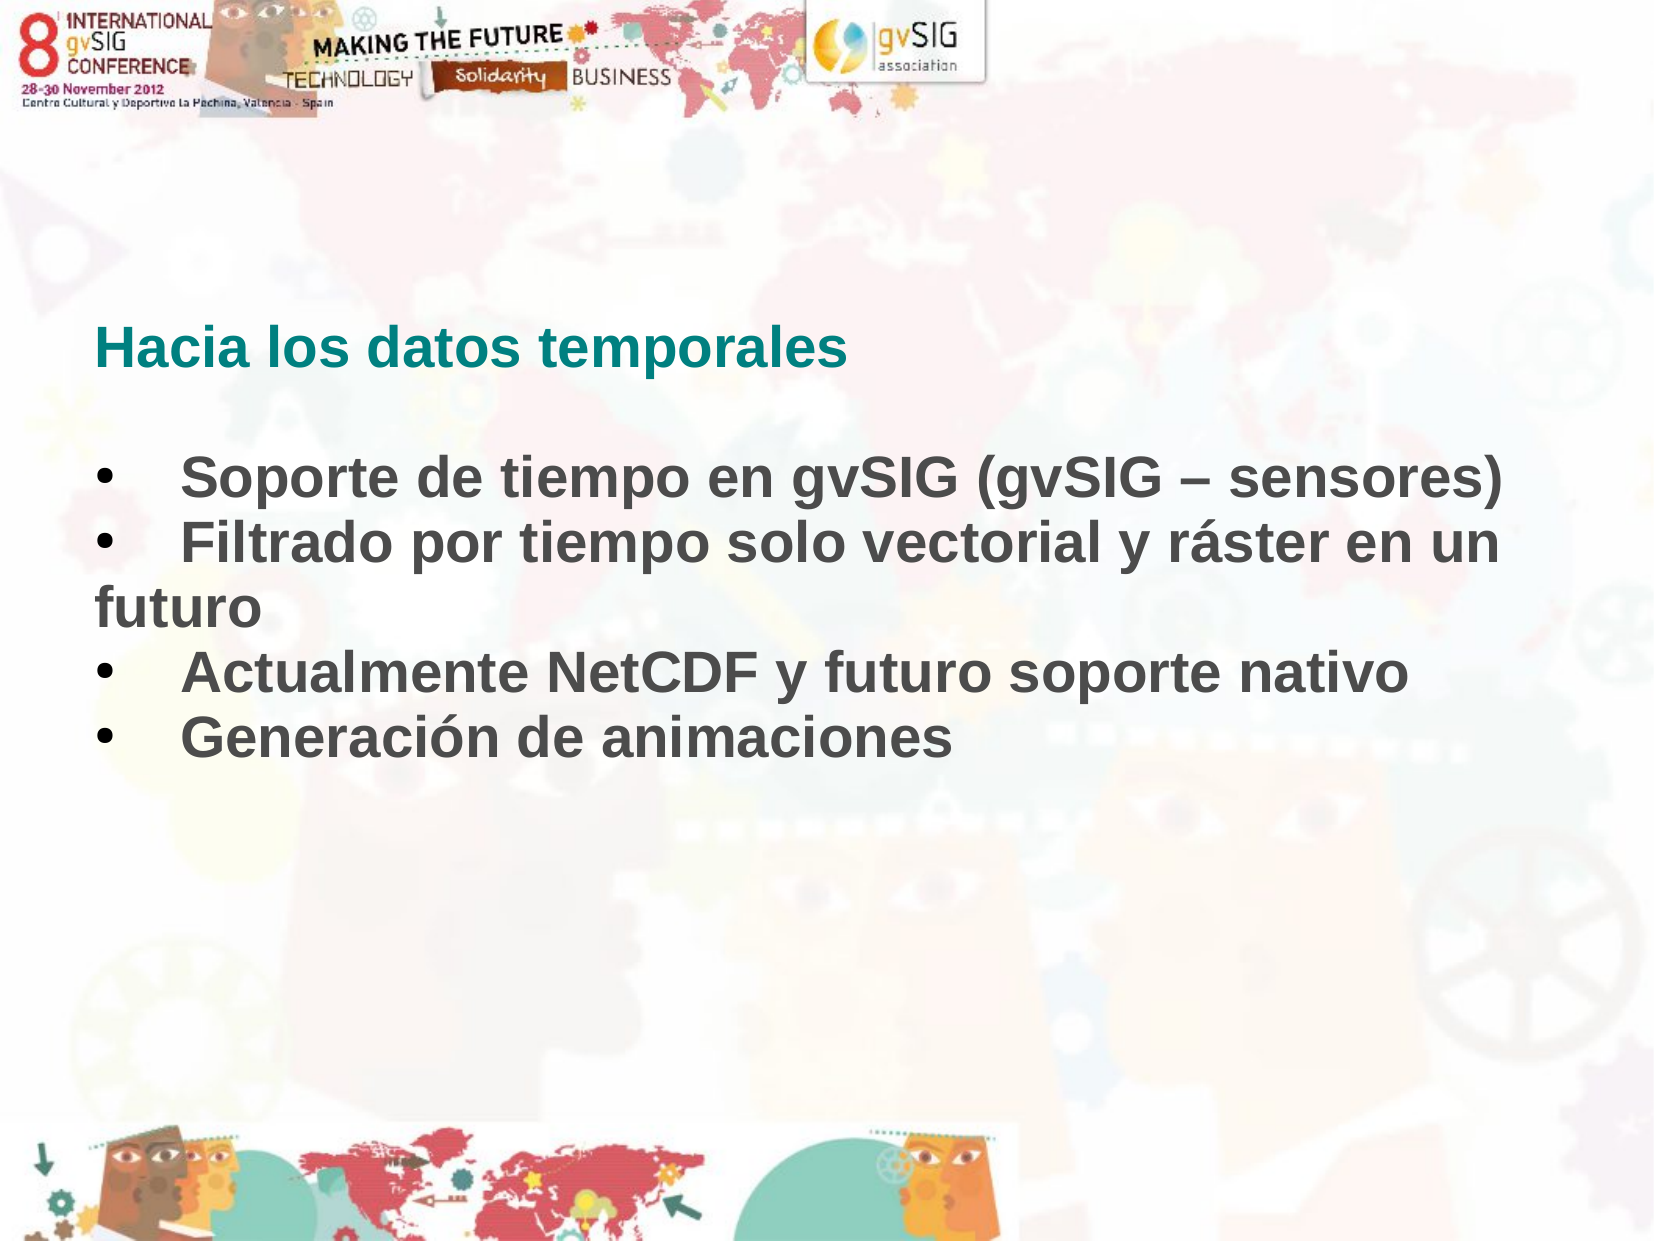

# Hacia los datos temporales
 Soporte de tiempo en gvSIG (gvSIG – sensores)
 Filtrado por tiempo solo vectorial y ráster en un futuro
 Actualmente NetCDF y futuro soporte nativo
 Generación de animaciones